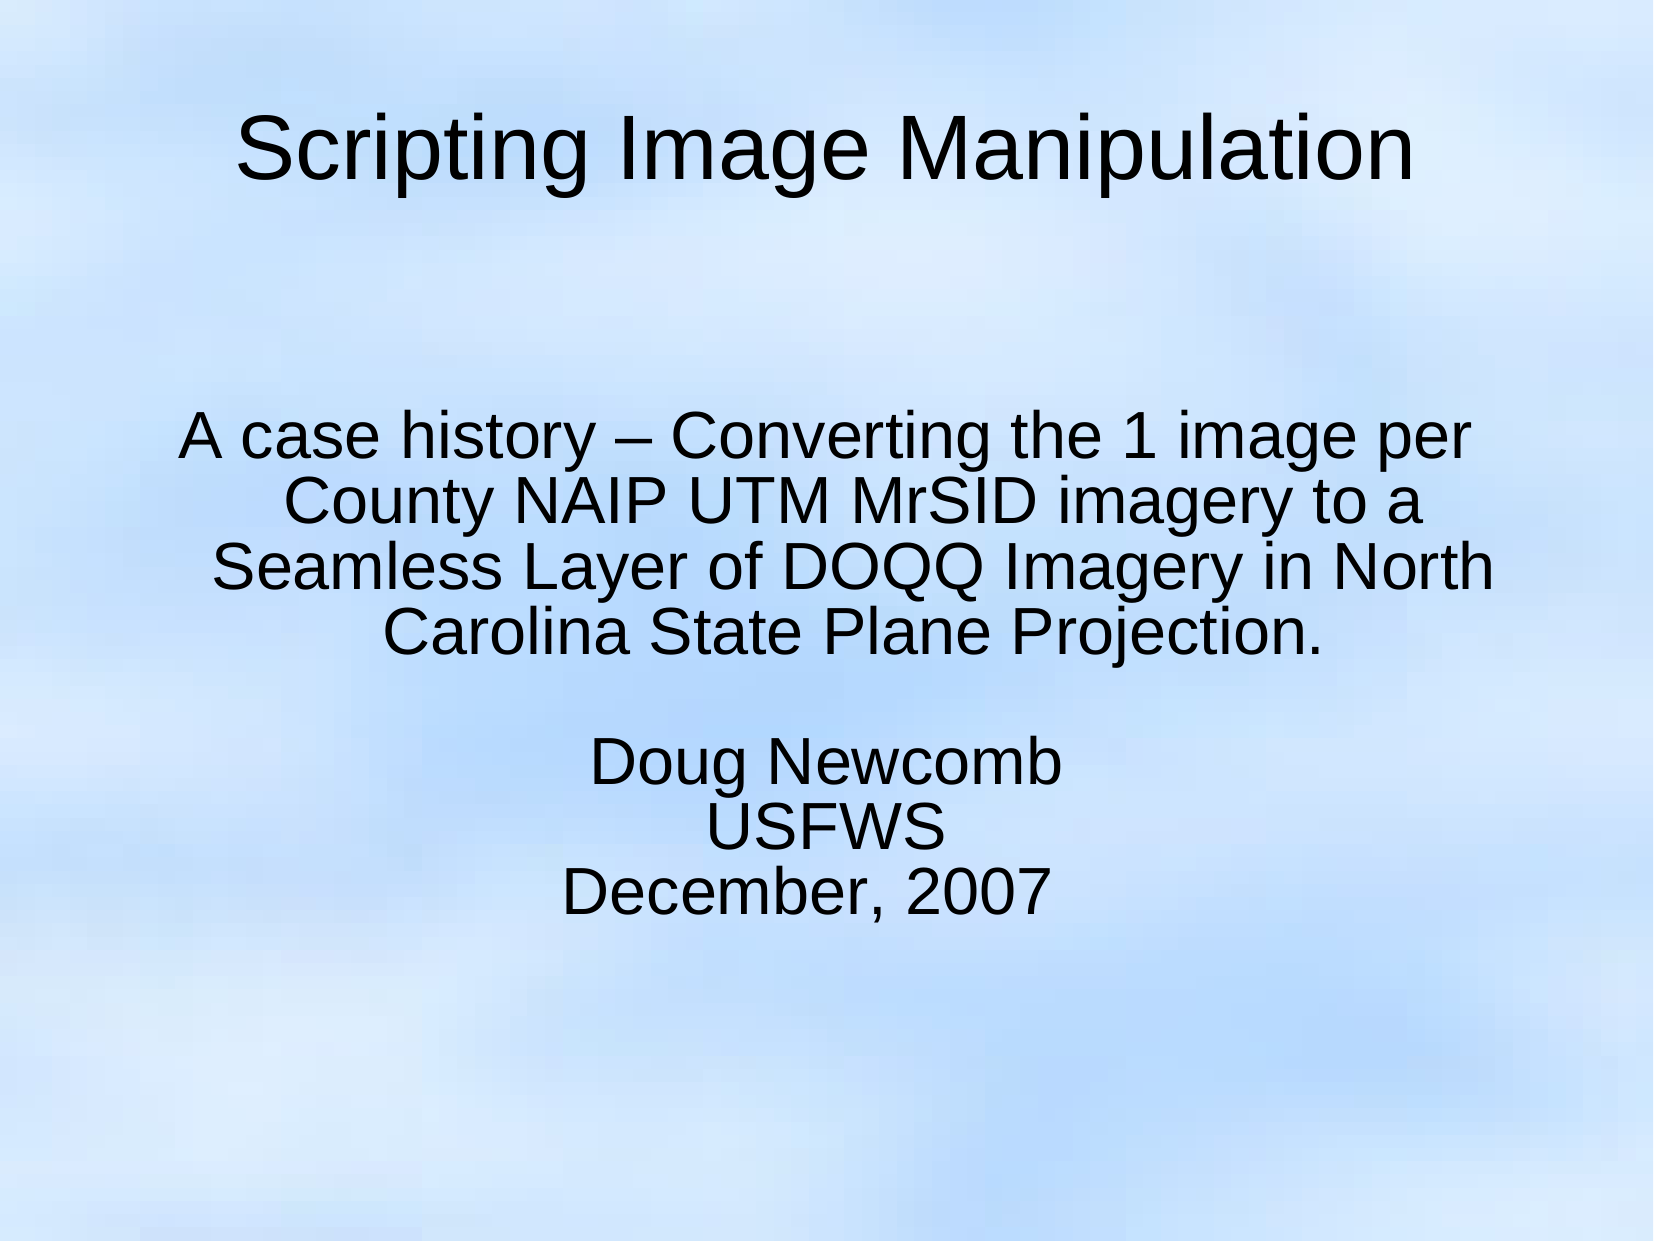

# Scripting Image Manipulation
A case history – Converting the 1 image per County NAIP UTM MrSID imagery to a Seamless Layer of DOQQ Imagery in North Carolina State Plane Projection.
Doug Newcomb
USFWS
December, 2007